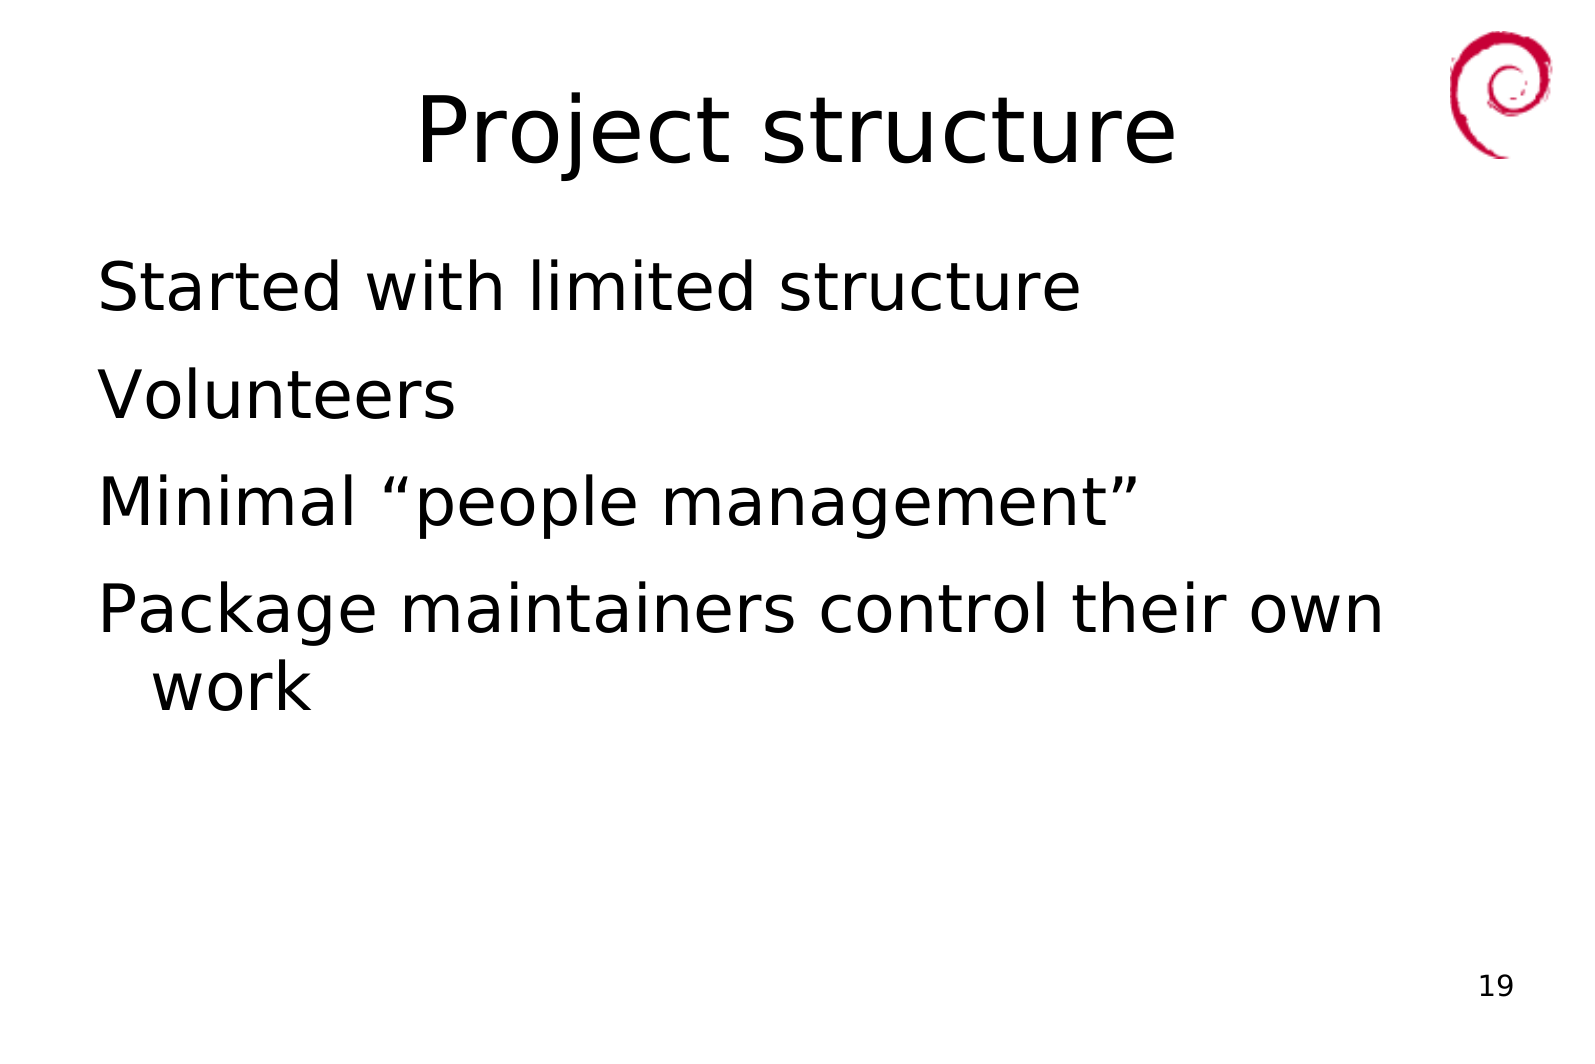

# Project structure
Started with limited structure
Volunteers
Minimal “people management”
Package maintainers control their own work
19